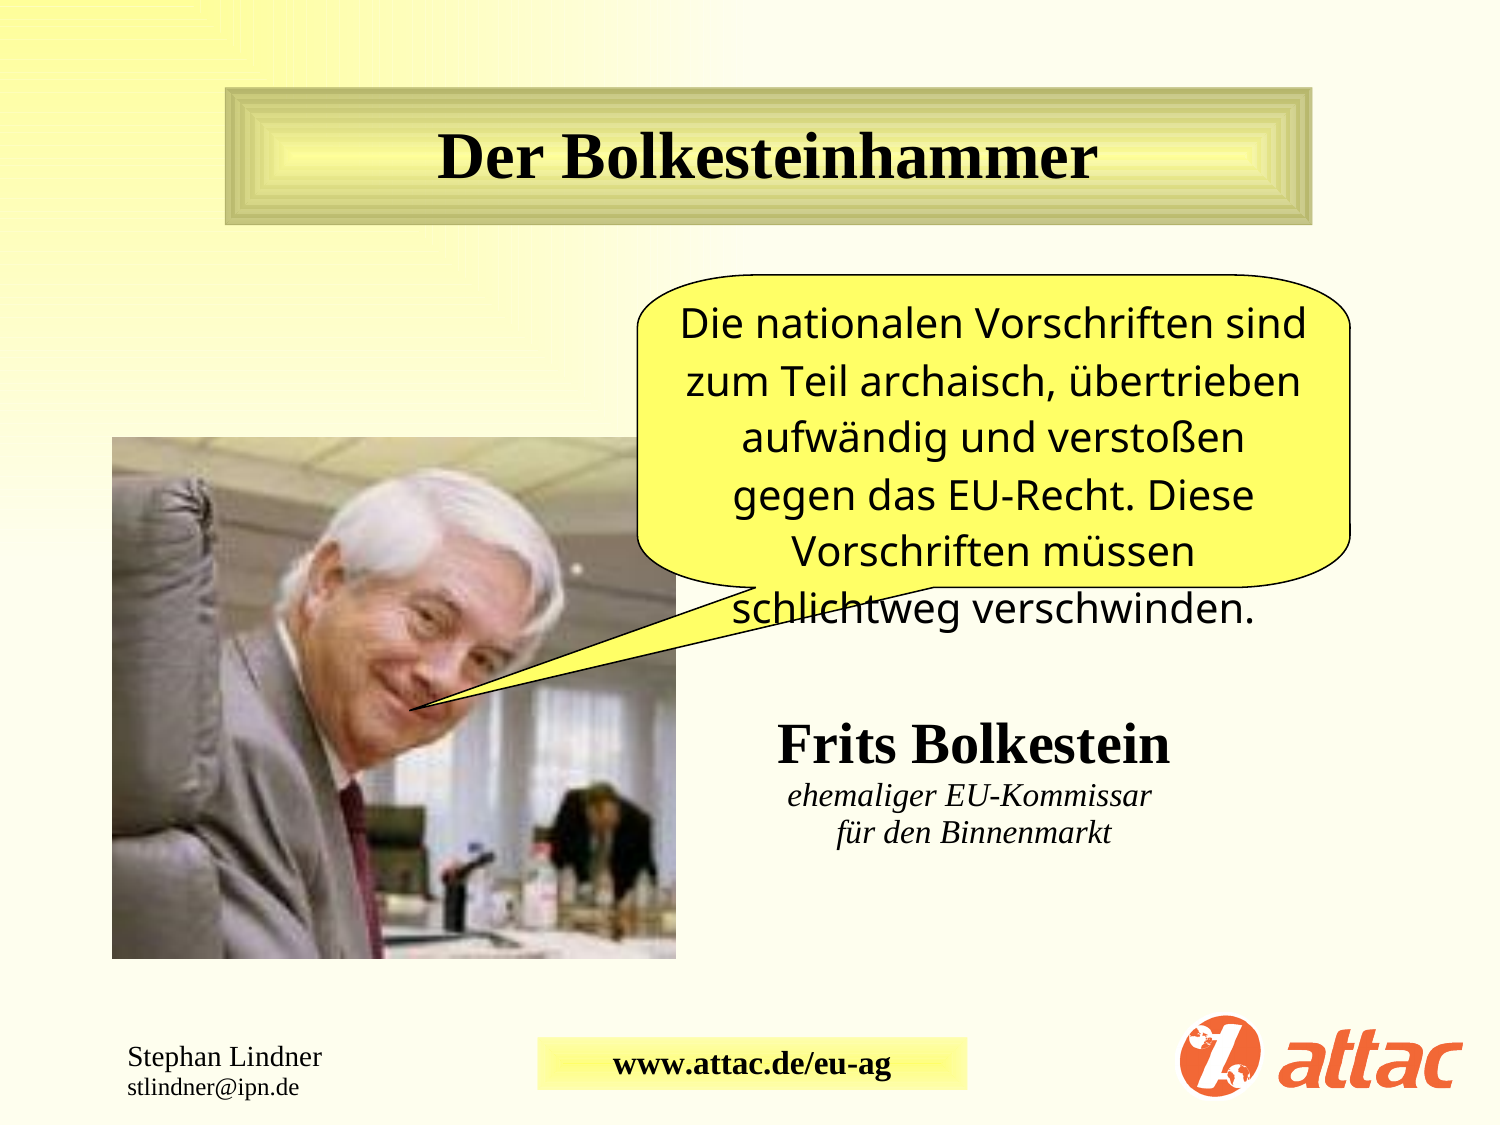

# Der Bolkesteinhammer
Die nationalen Vorschriften sind
zum Teil archaisch, übertrieben aufwändig und verstoßen gegen das EU-Recht. Diese Vorschriften müssen schlichtweg verschwinden.
Frits Bolkestein
ehemaliger EU-Kommissar
für den Binnenmarkt
Stephan Lindner
stlindner@ipn.de
www.attac.de/eu-ag